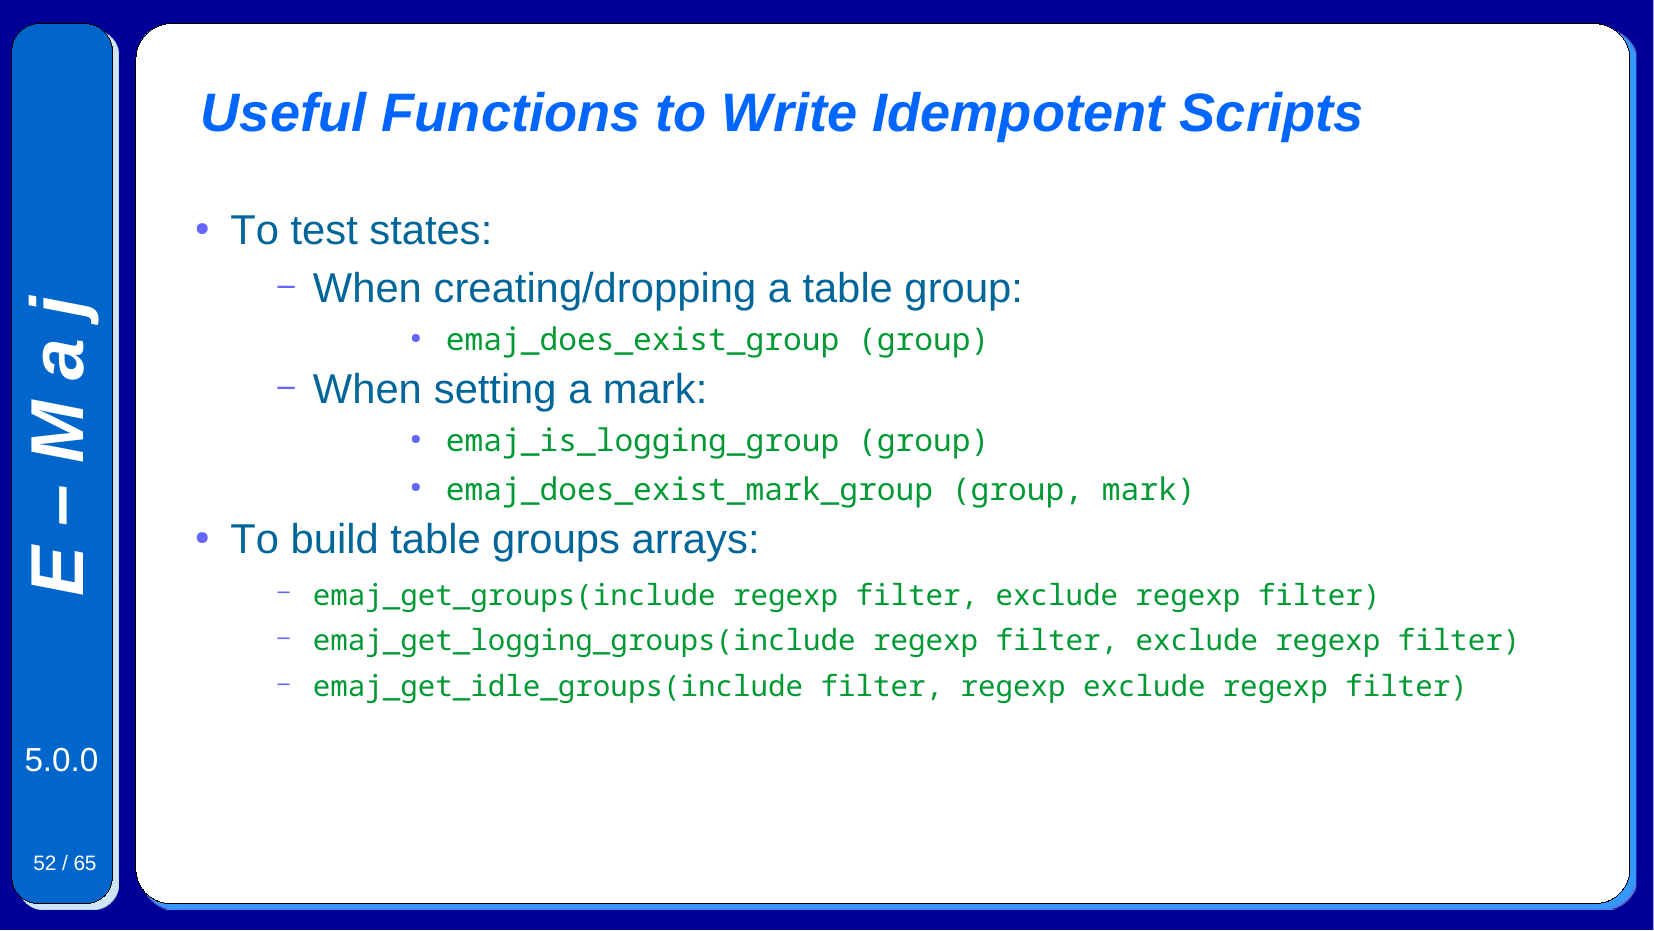

# Useful Functions to Write Idempotent Scripts
To test states:
When creating/dropping a table group:
emaj_does_exist_group (group)
When setting a mark:
emaj_is_logging_group (group)
emaj_does_exist_mark_group (group, mark)
To build table groups arrays:
emaj_get_groups(include regexp filter, exclude regexp filter)
emaj_get_logging_groups(include regexp filter, exclude regexp filter)
emaj_get_idle_groups(include filter, regexp exclude regexp filter)